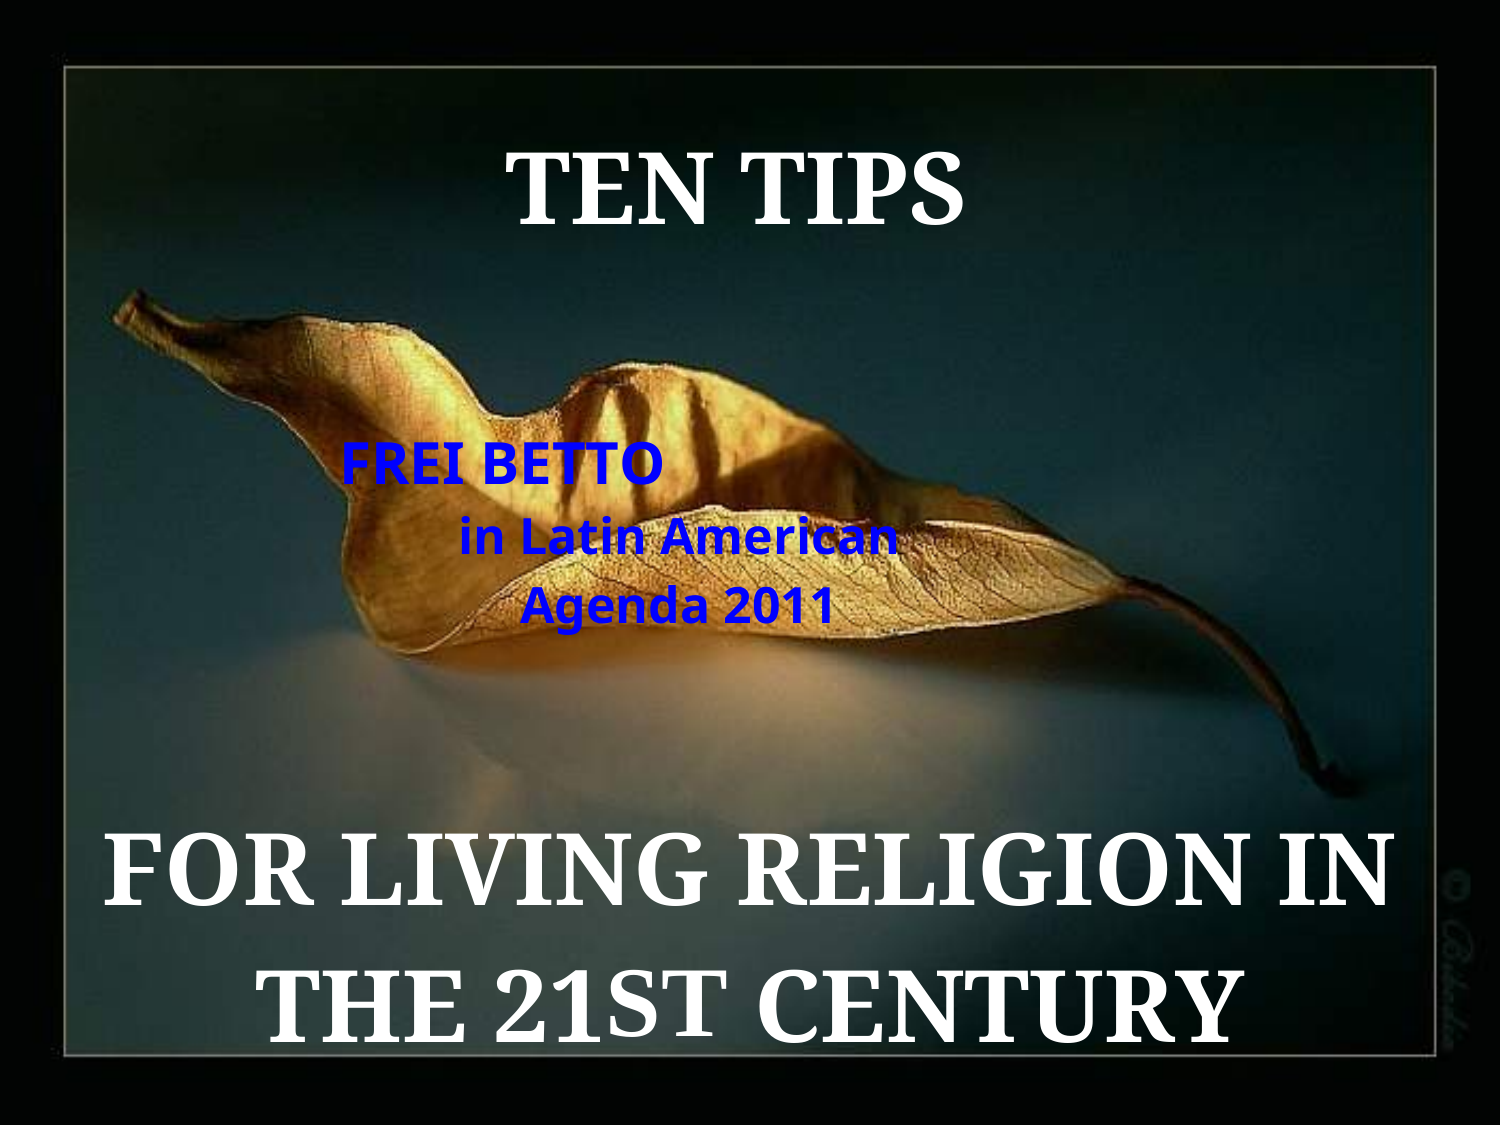

TEN TIPS
FOR LIVING RELIGION IN THE 21ST CENTURY
FREI BETTO
 in Latin American
Agenda 2011